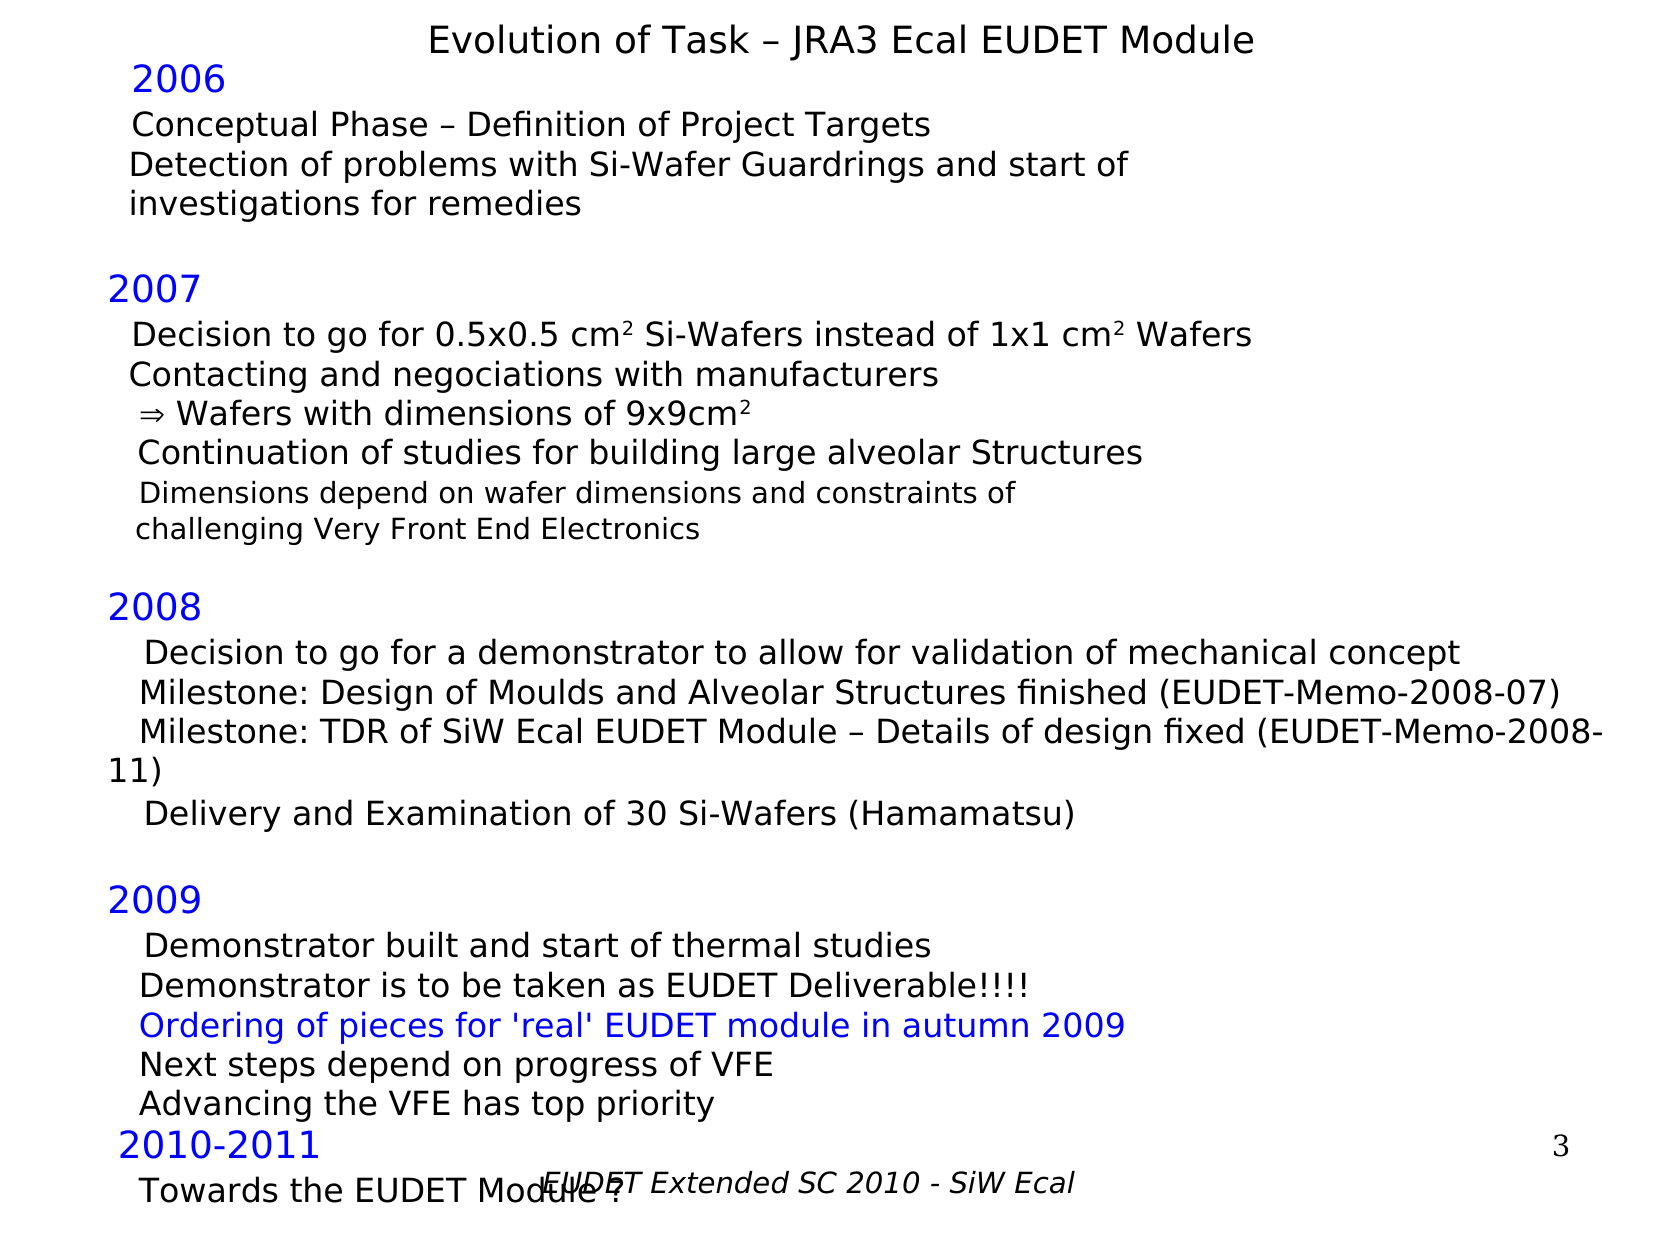

Evolution of Task – JRA3 Ecal EUDET Module
 2006
 Conceptual Phase – Definition of Project Targets
 Detection of problems with Si-Wafer Guardrings and start of
 investigations for remedies
2007
 Decision to go for 0.5x0.5 cm2 Si-Wafers instead of 1x1 cm2 Wafers
 Contacting and negociations with manufacturers
 ⇒ Wafers with dimensions of 9x9cm2
 Continuation of studies for building large alveolar Structures
 Dimensions depend on wafer dimensions and constraints of
 challenging Very Front End Electronics
2008
 Decision to go for a demonstrator to allow for validation of mechanical concept
 Milestone: Design of Moulds and Alveolar Structures finished (EUDET-Memo-2008-07)‏
 Milestone: TDR of SiW Ecal EUDET Module – Details of design fixed (EUDET-Memo-2008-11)
 Delivery and Examination of 30 Si-Wafers (Hamamatsu)‏
2009
 Demonstrator built and start of thermal studies
 Demonstrator is to be taken as EUDET Deliverable!!!!
 Ordering of pieces for 'real' EUDET module in autumn 2009
 Next steps depend on progress of VFE
 Advancing the VFE has top priority
 2010-2011
 Towards the EUDET Module ?
3